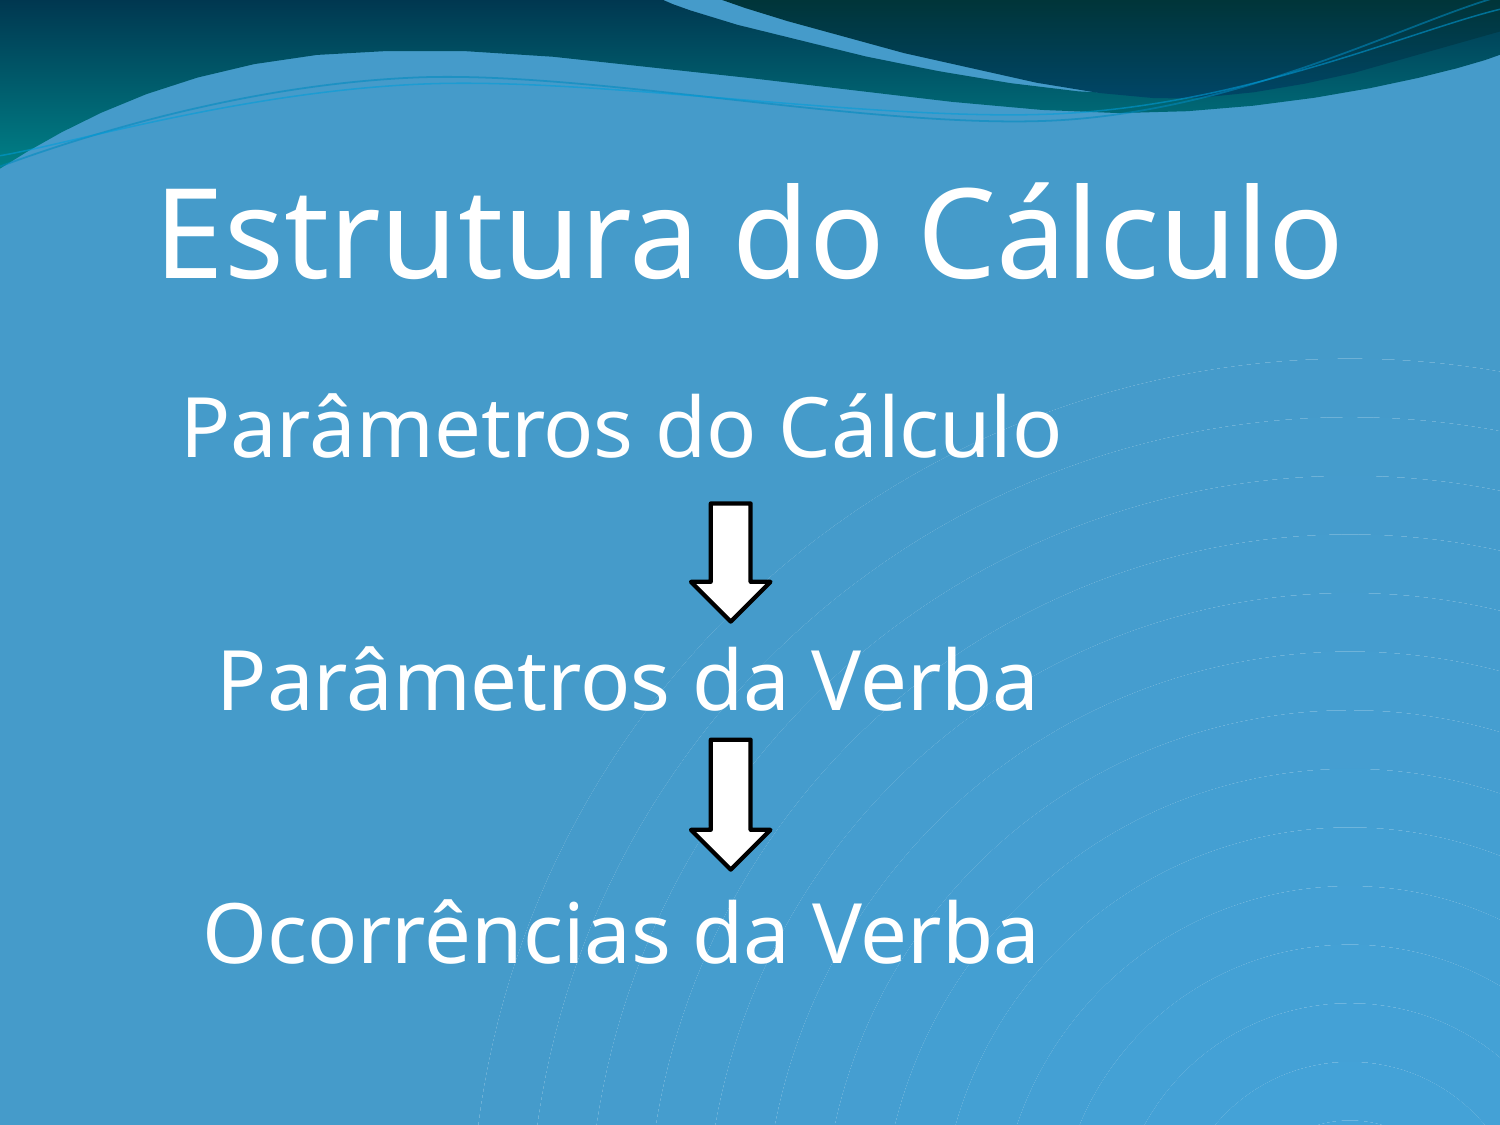

# Estrutura do Cálculo
Parâmetros do Cálculo
Parâmetros da Verba
Ocorrências da Verba